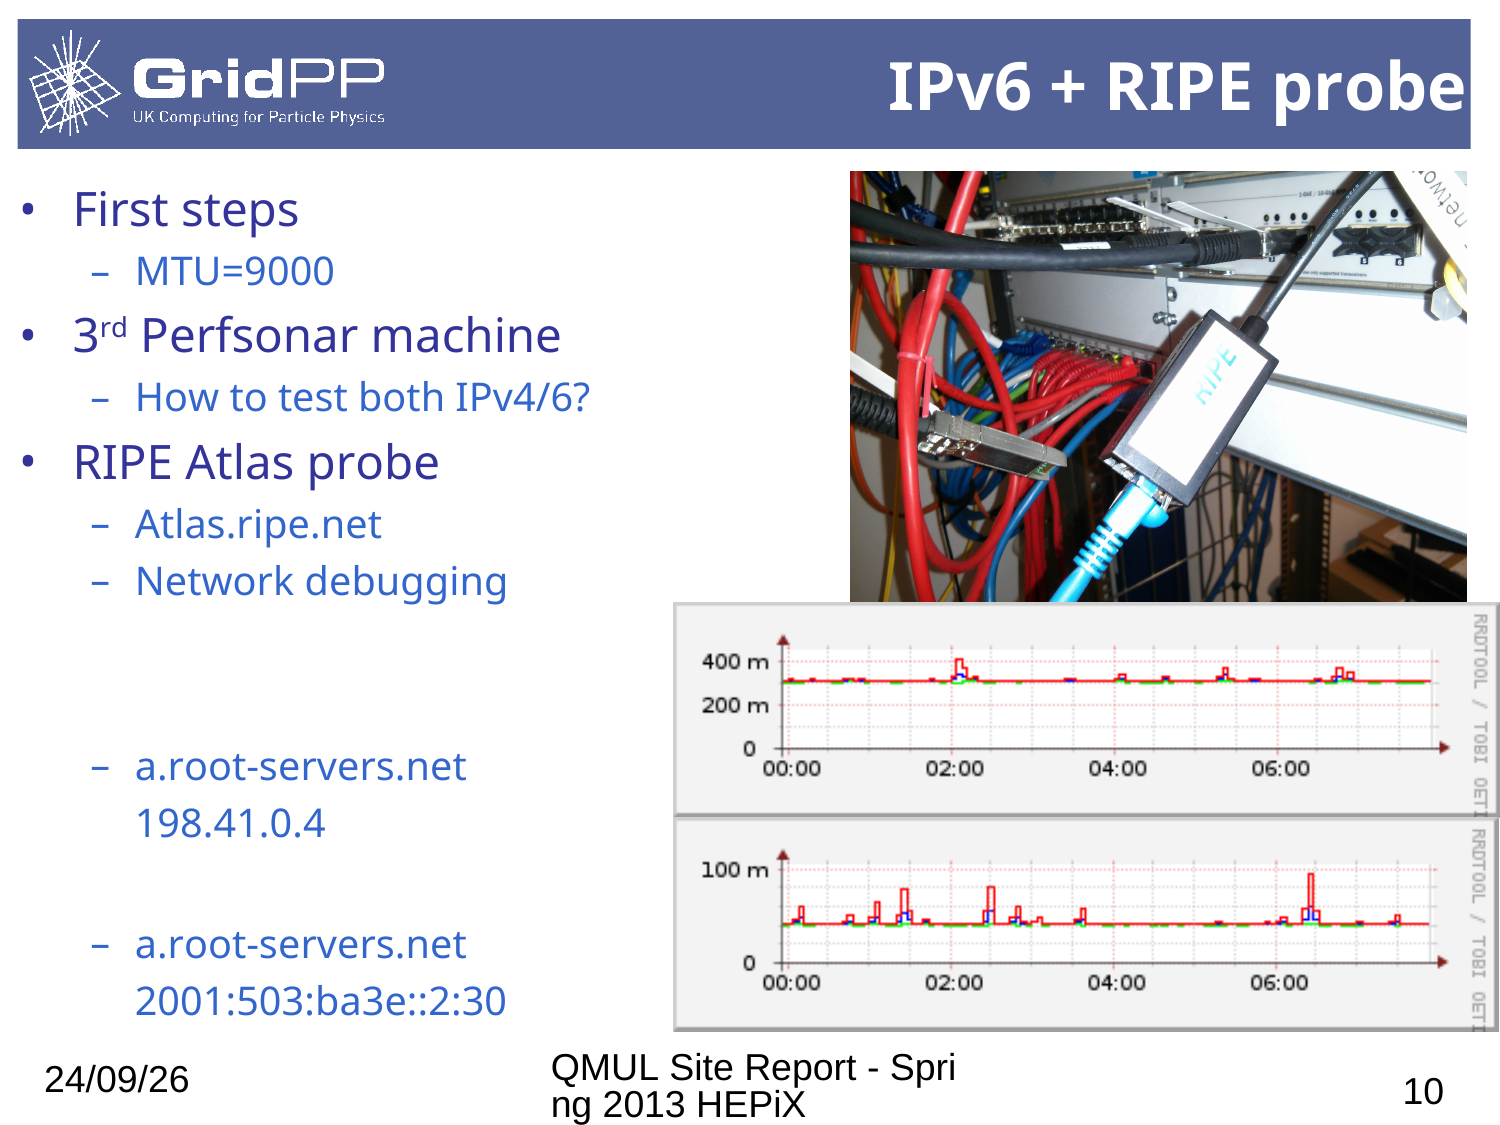

# IPv6 + RIPE probe
First steps
MTU=9000
3rd Perfsonar machine
How to test both IPv4/6?
RIPE Atlas probe
Atlas.ripe.net
Network debugging
a.root-servers.net
198.41.0.4
a.root-servers.net
2001:503:ba3e::2:30
QMUL Site Report - Spring 2013 HEPiX
10